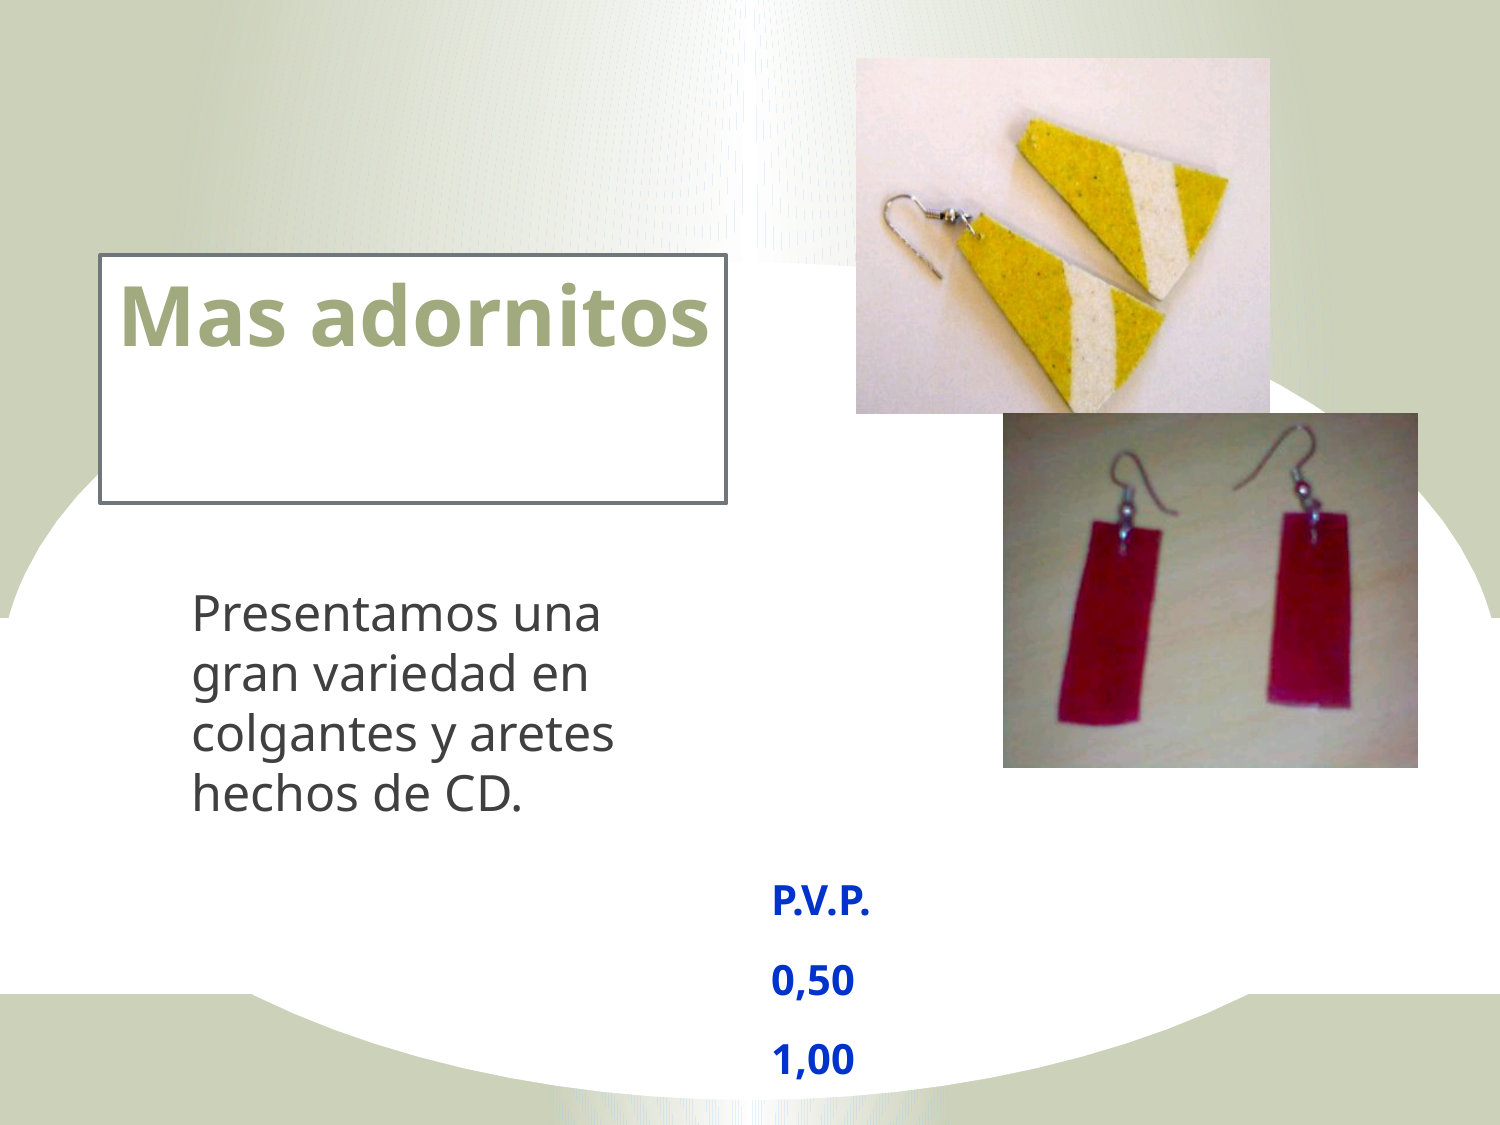

P.V.P.
0,50
1,00
# Mas adornitos
Presentamos una gran variedad en colgantes y aretes hechos de CD.